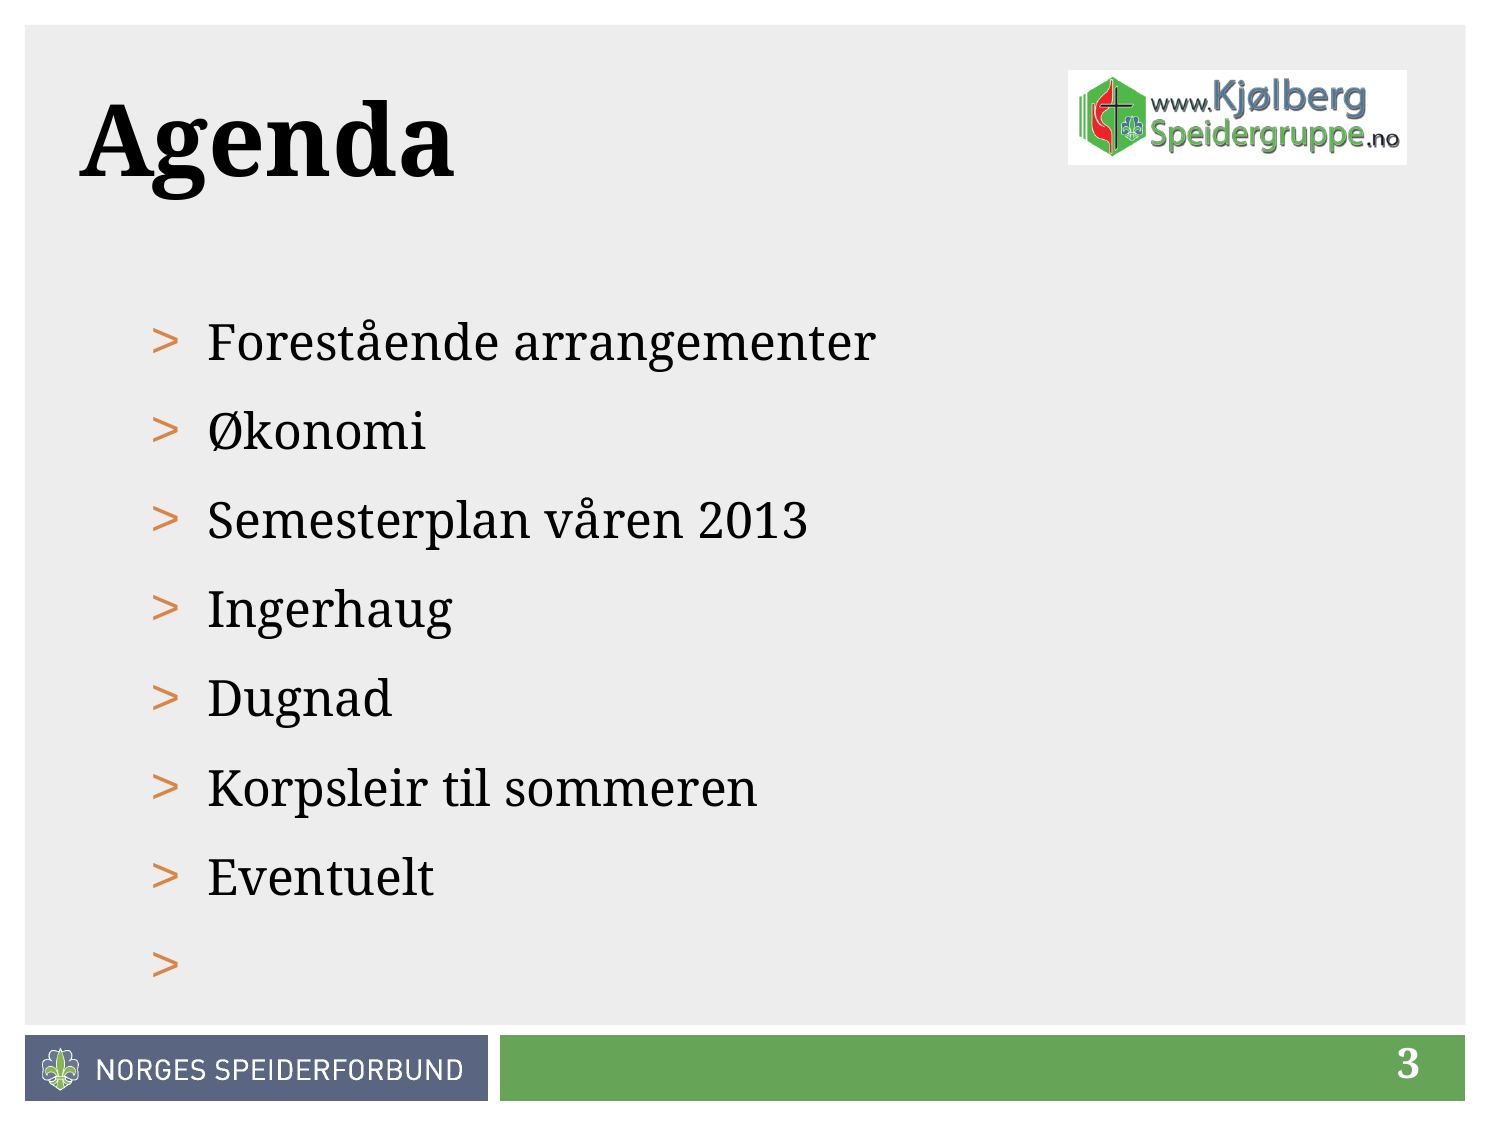

Agenda
# Forestående arrangementer
Økonomi
Semesterplan våren 2013
Ingerhaug
Dugnad
Korpsleir til sommeren
Eventuelt